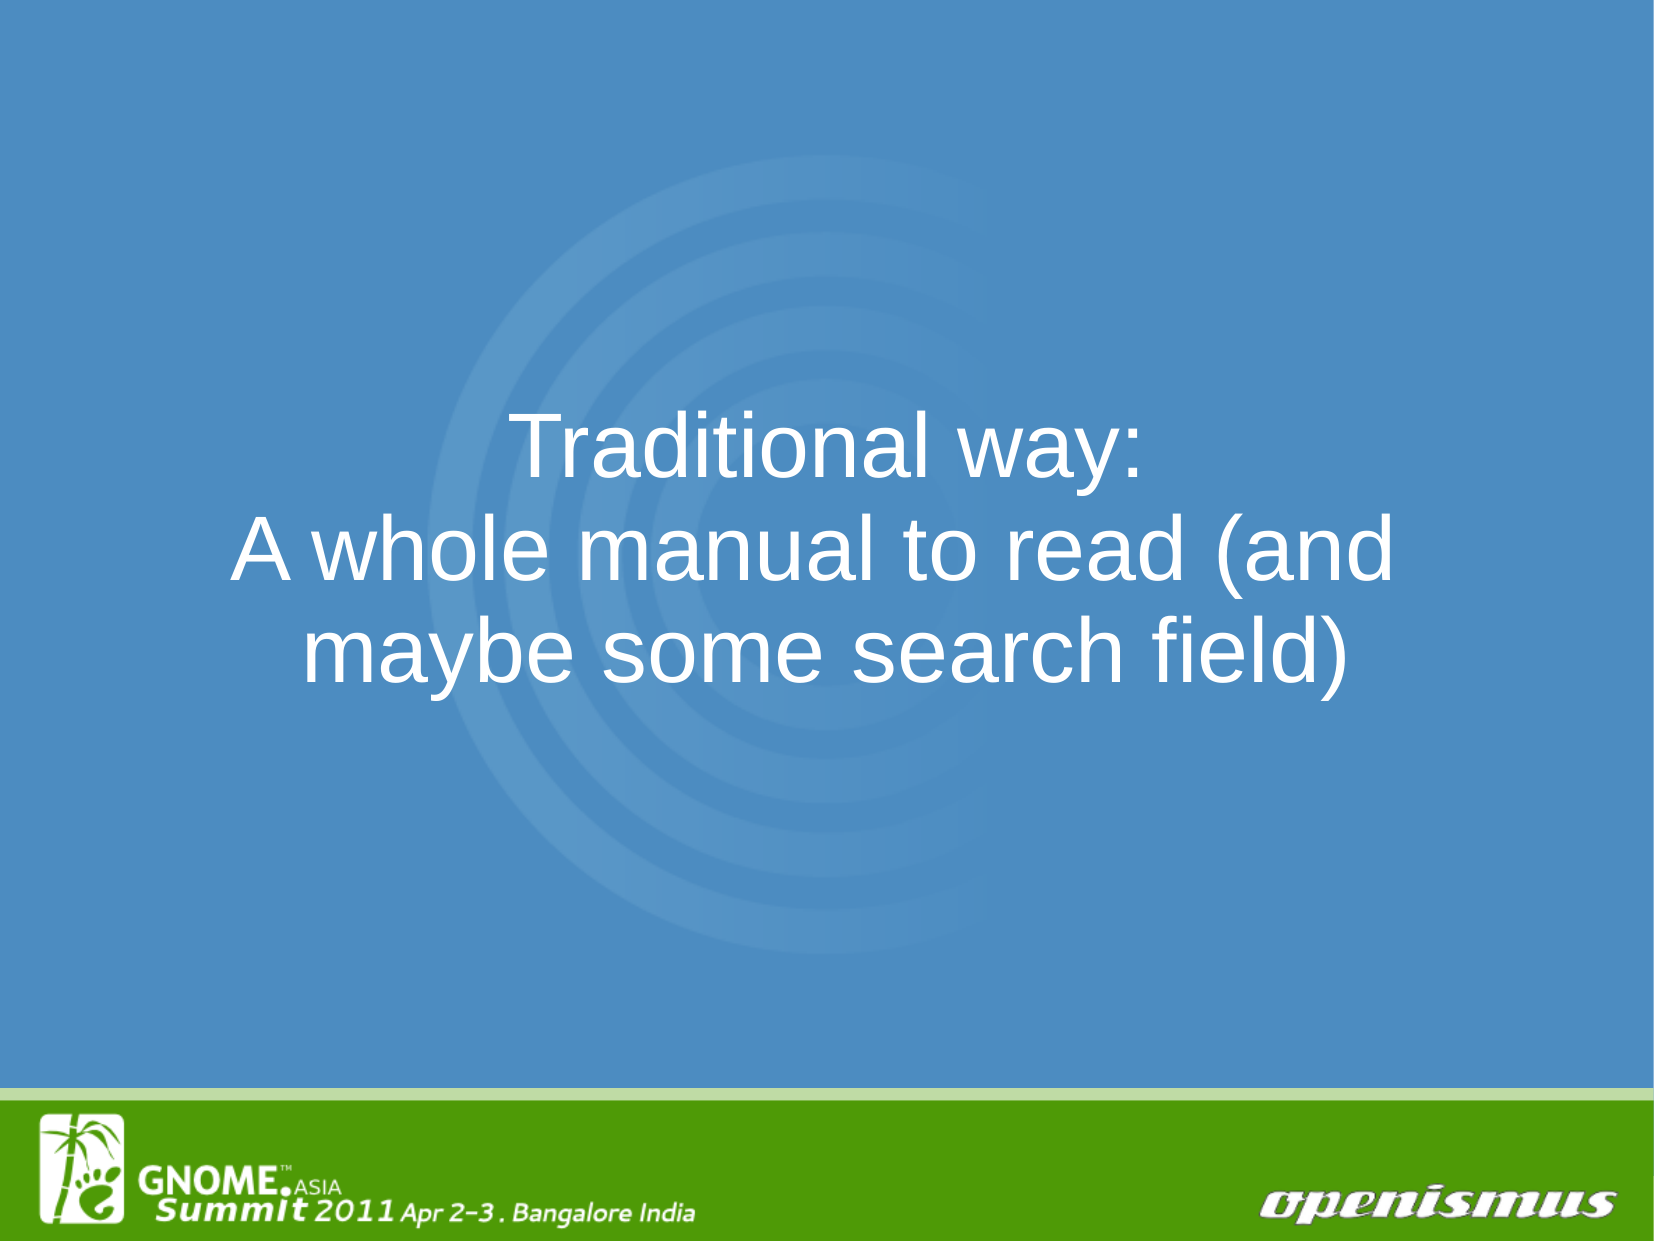

# Traditional way: A whole manual to read (and maybe some search field)